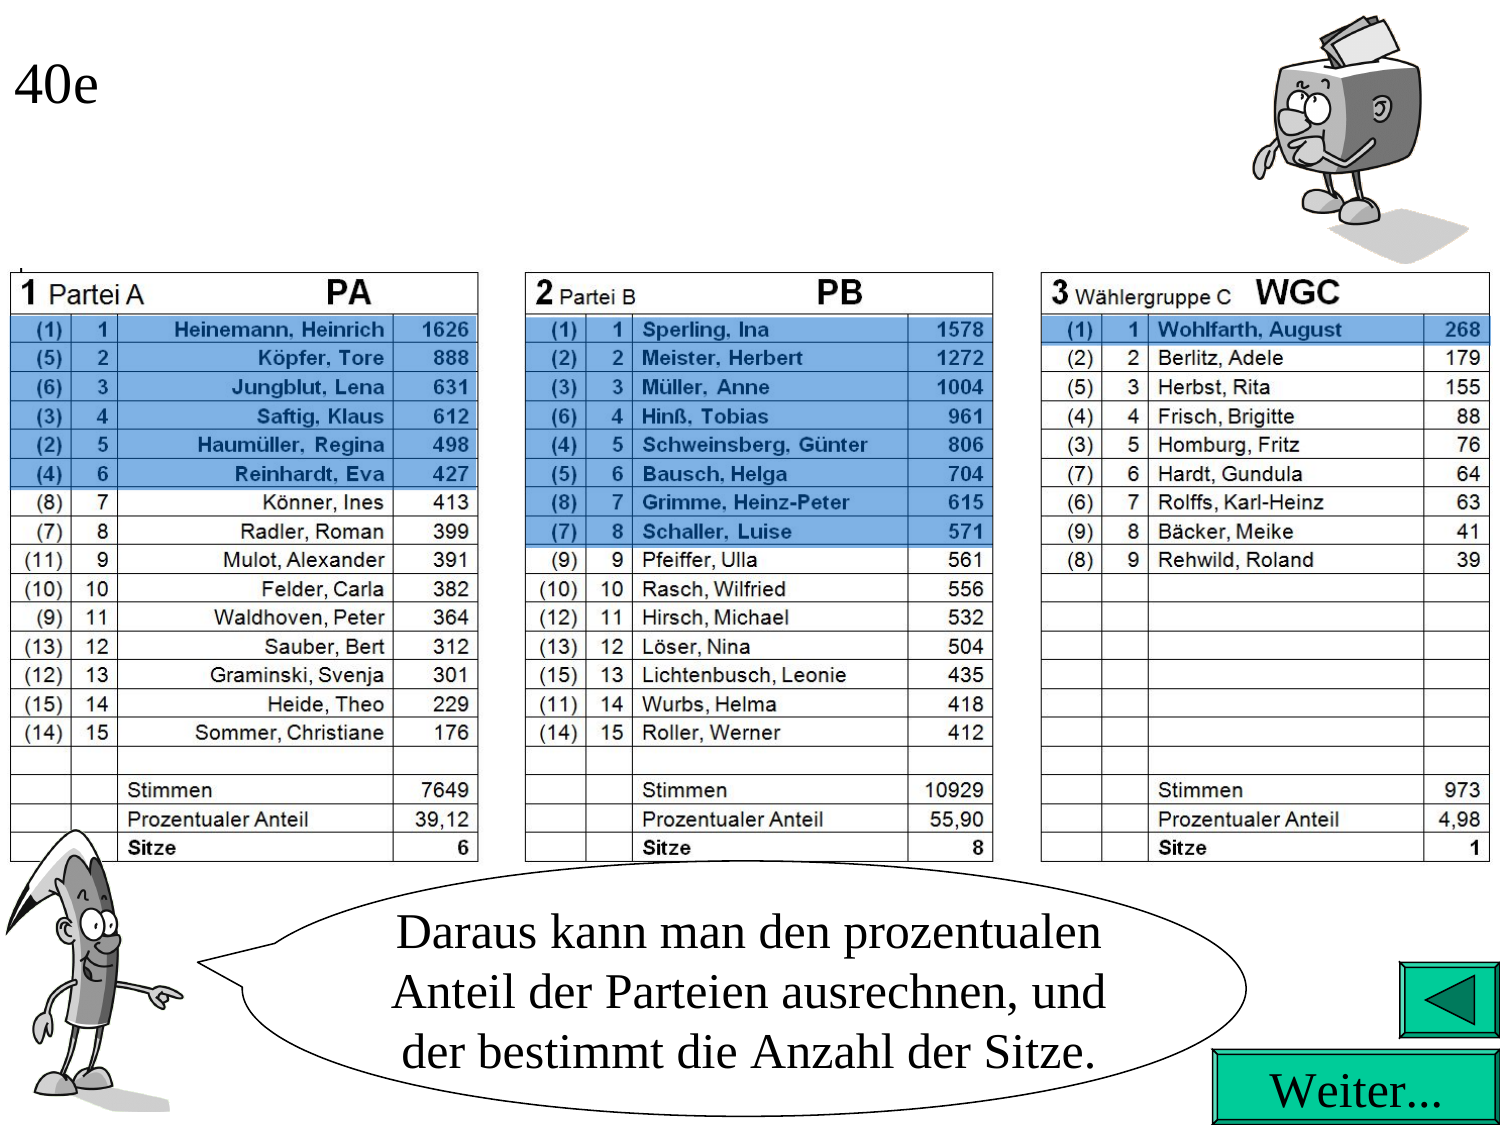

40e
Daraus kann man den prozentualen
Anteil der Parteien ausrechnen, und
der bestimmt die Anzahl der Sitze.
Weiter...